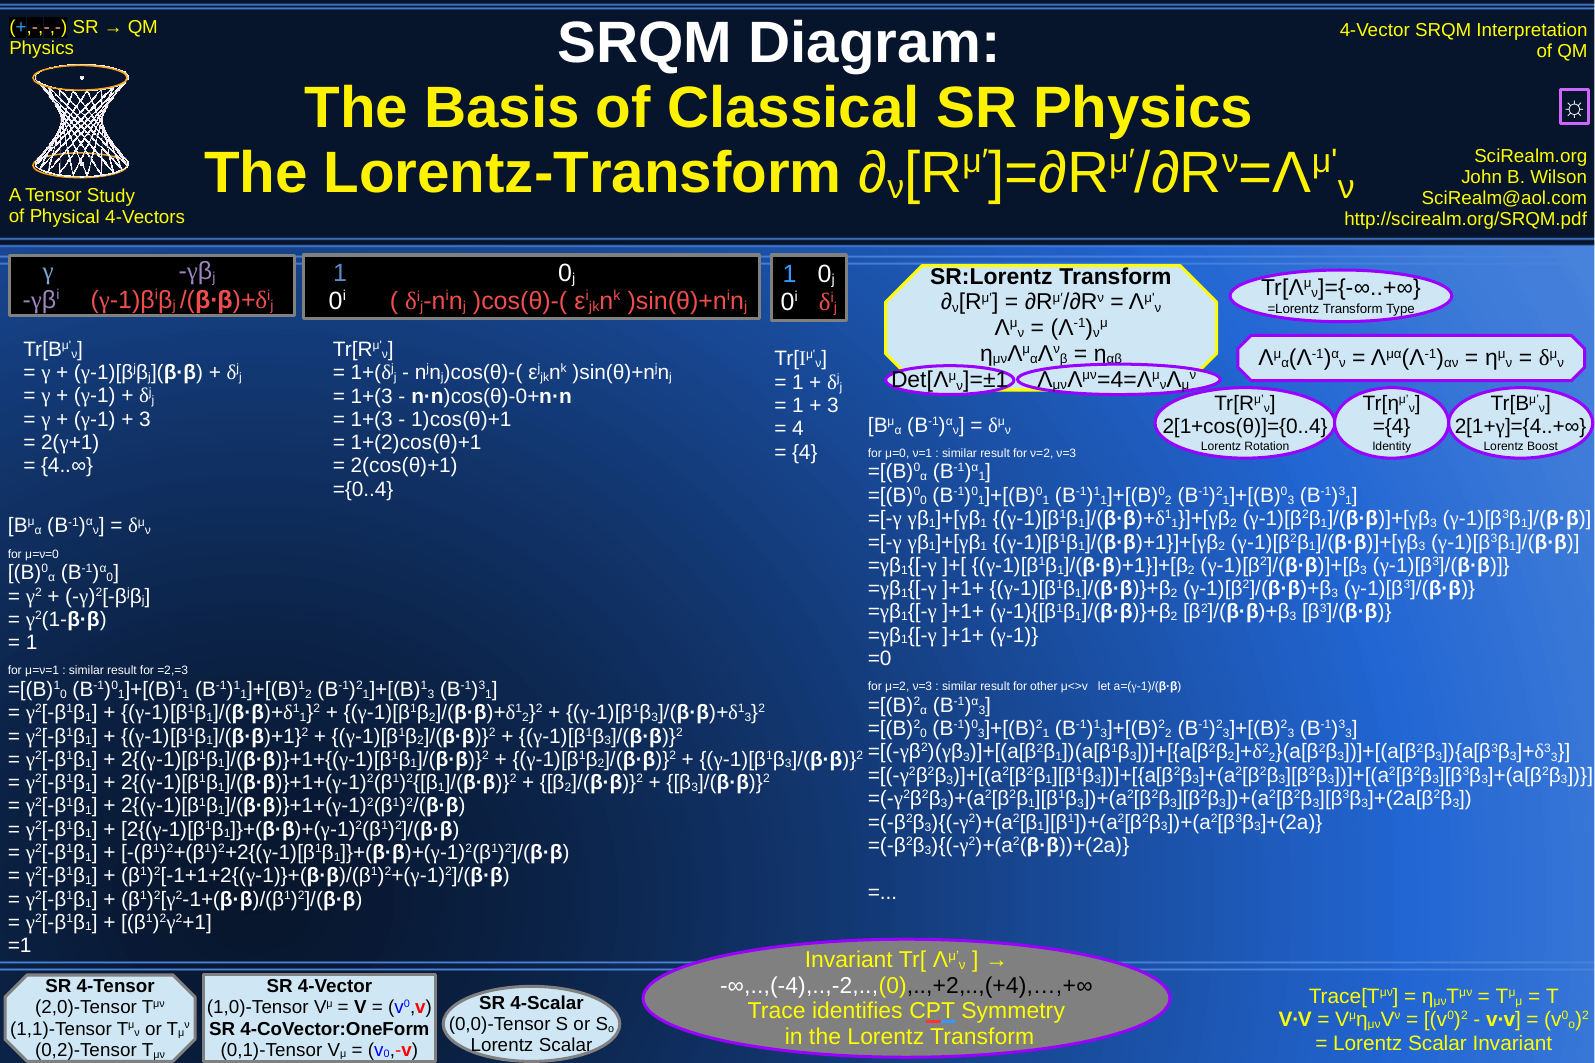

# SRQM Diagram: The Basis of Classical SR Physics The Lorentz-Transform ∂ν[Rμ′]=∂Rμ′/∂Rν=Λμ'ν
(+,-,-,-) SR → QM
Physics
A Tensor Study
of Physical 4-Vectors
4-Vector SRQM Interpretation
of QM
SciRealm.org
John B. Wilson
SciRealm@aol.com
http://scirealm.org/SRQM.pdf
☼
1 		0j
 0i 	( δij-ninj )cos(θ)-( εijknk )sin(θ)+ninj
 1 0j
 0i δij
 γ		-γβj
 -γβi	(γ-1)βiβj /(β∙β)+δij
SR:Lorentz Transform
∂ν[Rμ′] = ∂Rμ′/∂Rν = Λμ'ν
Λμν = (Λ-1)νμ
ημνΛμαΛνβ = ηαβ
ΛμνΛμν=4=ΛμνΛμν
Det[Λμν]=±1
Tr[Λμν]={-∞..+∞}
=Lorentz Transform Type
Tr[Bμ'ν]
= γ + (γ-1)[βjβj](β·β) + δjj
= γ + (γ-1) + δjj
= γ + (γ-1) + 3
= 2(γ+1)
= {4..∞}
Tr[Rμ'ν]
= 1+(δjj - njnj)cos(θ)-( εjjknk )sin(θ)+njnj
= 1+(3 - n·n)cos(θ)-0+n·n
= 1+(3 - 1)cos(θ)+1
= 1+(2)cos(θ)+1
= 2(cos(θ)+1)
={0..4}
Λμα(Λ-1)αν = Λμα(Λ-1)αν = ημν = δμν
Tr[Iμ'ν]
= 1 + δjj
= 1 + 3
= 4
= {4}
Tr[Rμ’ν]
2[1+cos(θ)]={0..4}
Lorentz Rotation
Tr[ημ’ν]
={4}
Identity
Tr[Bμ’ν]
2[1+γ]={4..+∞}
Lorentz Boost
[Bμα (B-1)αν] = δμν
for μ=0, ν=1 : similar result for ν=2, ν=3
=[(B)0α (B-1)α1]
=[(B)00 (B-1)01]+[(B)01 (B-1)11]+[(B)02 (B-1)21]+[(B)03 (B-1)31]
=[-γ γβ1]+[γβ1 {(γ-1)[β1β1]/(β·β)+δ11}]+[γβ2 (γ-1)[β2β1]/(β·β)]+[γβ3 (γ-1)[β3β1]/(β·β)]
=[-γ γβ1]+[γβ1 {(γ-1)[β1β1]/(β·β)+1}]+[γβ2 (γ-1)[β2β1]/(β·β)]+[γβ3 (γ-1)[β3β1]/(β·β)]
=γβ1{[-γ ]+[ {(γ-1)[β1β1]/(β·β)+1}]+[β2 (γ-1)[β2]/(β·β)]+[β3 (γ-1)[β3]/(β·β)]}
=γβ1{[-γ ]+1+ {(γ-1)[β1β1]/(β·β)}+β2 (γ-1)[β2]/(β·β)+β3 (γ-1)[β3]/(β·β)}
=γβ1{[-γ ]+1+ (γ-1){[β1β1]/(β·β)}+β2 [β2]/(β·β)+β3 [β3]/(β·β)}
=γβ1{[-γ ]+1+ (γ-1)}
=0
for μ=2, ν=3 : similar result for other μ<>v let a=(γ-1)/(β·β)
=[(B)2α (B-1)α3]
=[(B)20 (B-1)03]+[(B)21 (B-1)13]+[(B)22 (B-1)23]+[(B)23 (B-1)33]
=[(-γβ2)(γβ3)]+[(a[β2β1])(a[β1β3])]+[{a[β2β2]+δ22}(a[β2β3])]+[(a[β2β3]){a[β3β3]+δ33}]
=[(-γ2β2β3)]+[(a2[β2β1][β1β3])]+[{a[β2β3]+(a2[β2β3][β2β3])]+[(a2[β2β3][β3β3]+(a[β2β3])}]
=(-γ2β2β3)+(a2[β2β1][β1β3])+(a2[β2β3][β2β3])+(a2[β2β3][β3β3]+(2a[β2β3])
=(-β2β3){(-γ2)+(a2[β1][β1])+(a2[β2β3])+(a2[β3β3]+(2a)}
=(-β2β3){(-γ2)+(a2(β·β))+(2a)}
=...
[Bμα (B-1)αν] = δμν
for μ=ν=0
[(B)0α (B-1)α0]
= γ2 + (-γ)2[-βjβj]
= γ2(1-β·β)
= 1
for μ=ν=1 : similar result for =2,=3
=[(B)10 (B-1)01]+[(B)11 (B-1)11]+[(B)12 (B-1)21]+[(B)13 (B-1)31]
= γ2[-β1β1] + {(γ-1)[β1β1]/(β·β)+δ11}2 + {(γ-1)[β1β2]/(β·β)+δ12}2 + {(γ-1)[β1β3]/(β·β)+δ13}2
= γ2[-β1β1] + {(γ-1)[β1β1]/(β·β)+1}2 + {(γ-1)[β1β2]/(β·β)}2 + {(γ-1)[β1β3]/(β·β)}2
= γ2[-β1β1] + 2{(γ-1)[β1β1]/(β·β)}+1+{(γ-1)[β1β1]/(β·β)}2 + {(γ-1)[β1β2]/(β·β)}2 + {(γ-1)[β1β3]/(β·β)}2
= γ2[-β1β1] + 2{(γ-1)[β1β1]/(β·β)}+1+(γ-1)2(β1)2{[β1]/(β·β)}2 + {[β2]/(β·β)}2 + {[β3]/(β·β)}2
= γ2[-β1β1] + 2{(γ-1)[β1β1]/(β·β)}+1+(γ-1)2(β1)2/(β·β)
= γ2[-β1β1] + [2{(γ-1)[β1β1]}+(β·β)+(γ-1)2(β1)2]/(β·β)
= γ2[-β1β1] + [-(β1)2+(β1)2+2{(γ-1)[β1β1]}+(β·β)+(γ-1)2(β1)2]/(β·β)
= γ2[-β1β1] + (β1)2[-1+1+2{(γ-1)}+(β·β)/(β1)2+(γ-1)2]/(β·β)
= γ2[-β1β1] + (β1)2[γ2-1+(β·β)/(β1)2]/(β·β)
= γ2[-β1β1] + [(β1)2γ2+1]
=1
Invariant Tr[ Λμ’ν ] →
-∞,..,(-4),..,-2,..,(0),..,+2,..,(+4),…,+∞
Trace identifies CPT Symmetry
 in the Lorentz Transform
SR 4-Tensor
(2,0)-Tensor Tμν
(1,1)-Tensor Tμν or Tμν
(0,2)-Tensor Tμν
SR 4-Vector
(1,0)-Tensor Vμ = V = (v0,v)
SR 4-CoVector:OneForm
(0,1)-Tensor Vμ = (v0,-v)
Trace[Tμν] = ημνTμν = Tμμ = T
V∙V = VμημνVν = [(v0)2 - v∙v] = (v0o)2
= Lorentz Scalar Invariant
SR 4-Scalar
(0,0)-Tensor S or So
Lorentz Scalar